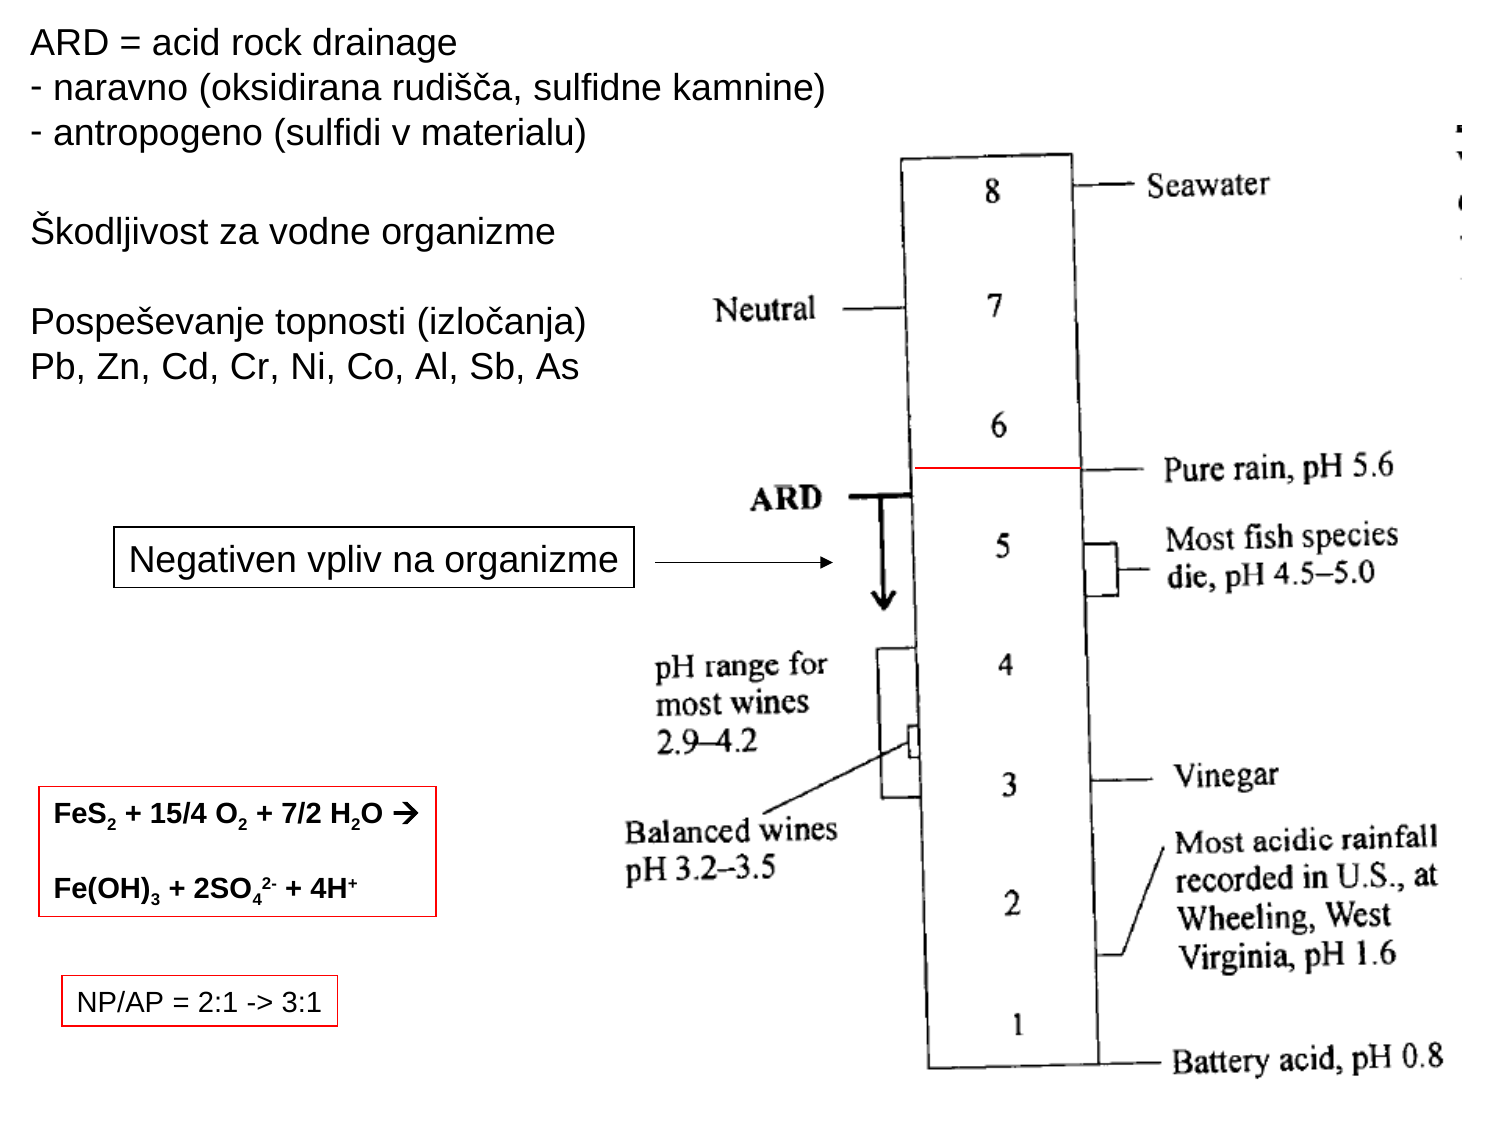

ARD = acid rock drainage
 naravno (oksidirana rudišča, sulfidne kamnine)
 antropogeno (sulfidi v materialu)
Škodljivost za vodne organizme
Pospeševanje topnosti (izločanja)
Pb, Zn, Cd, Cr, Ni, Co, Al, Sb, As
Negativen vpliv na organizme
FeS2 + 15/4 O2 + 7/2 H2O 
Fe(OH)3 + 2SO42- + 4H+
NP/AP = 2:1 -> 3:1